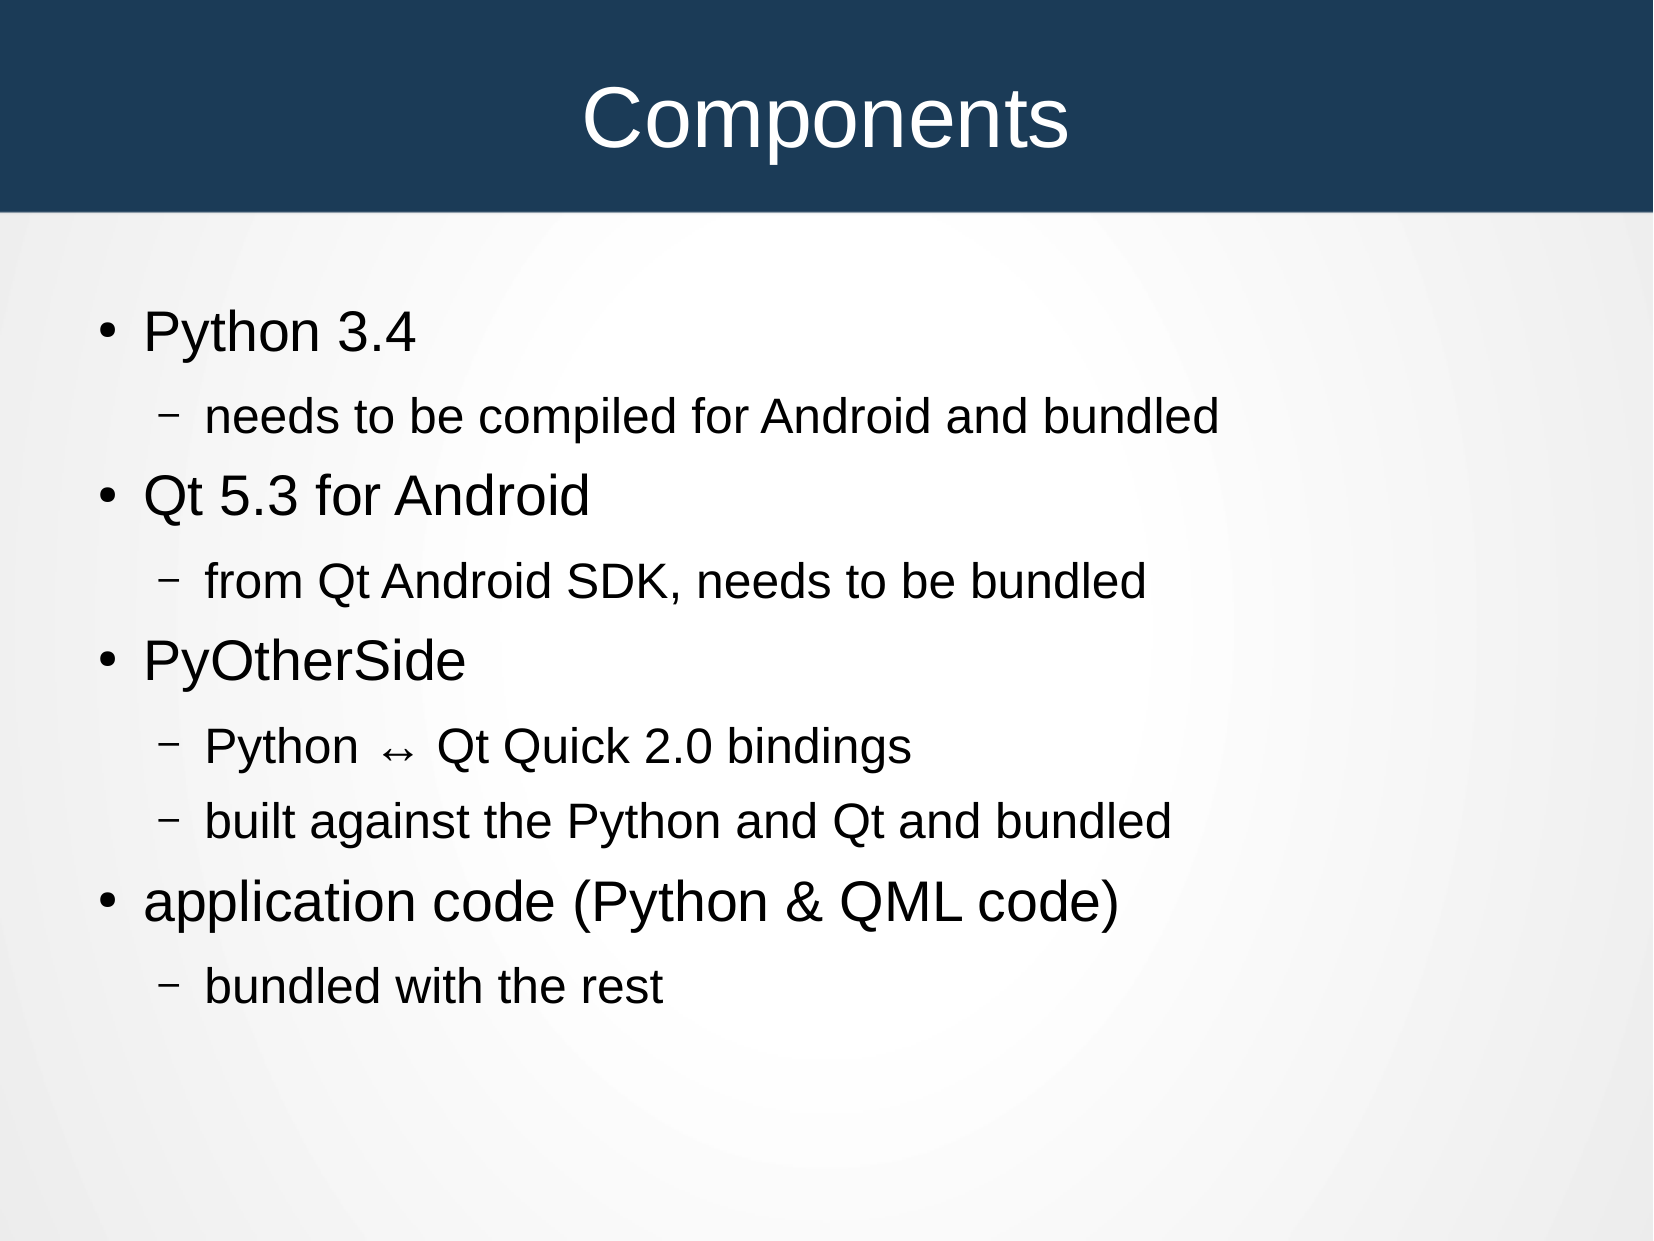

# Components
Python 3.4
needs to be compiled for Android and bundled
Qt 5.3 for Android
from Qt Android SDK, needs to be bundled
PyOtherSide
Python ↔ Qt Quick 2.0 bindings
built against the Python and Qt and bundled
application code (Python & QML code)
bundled with the rest
4